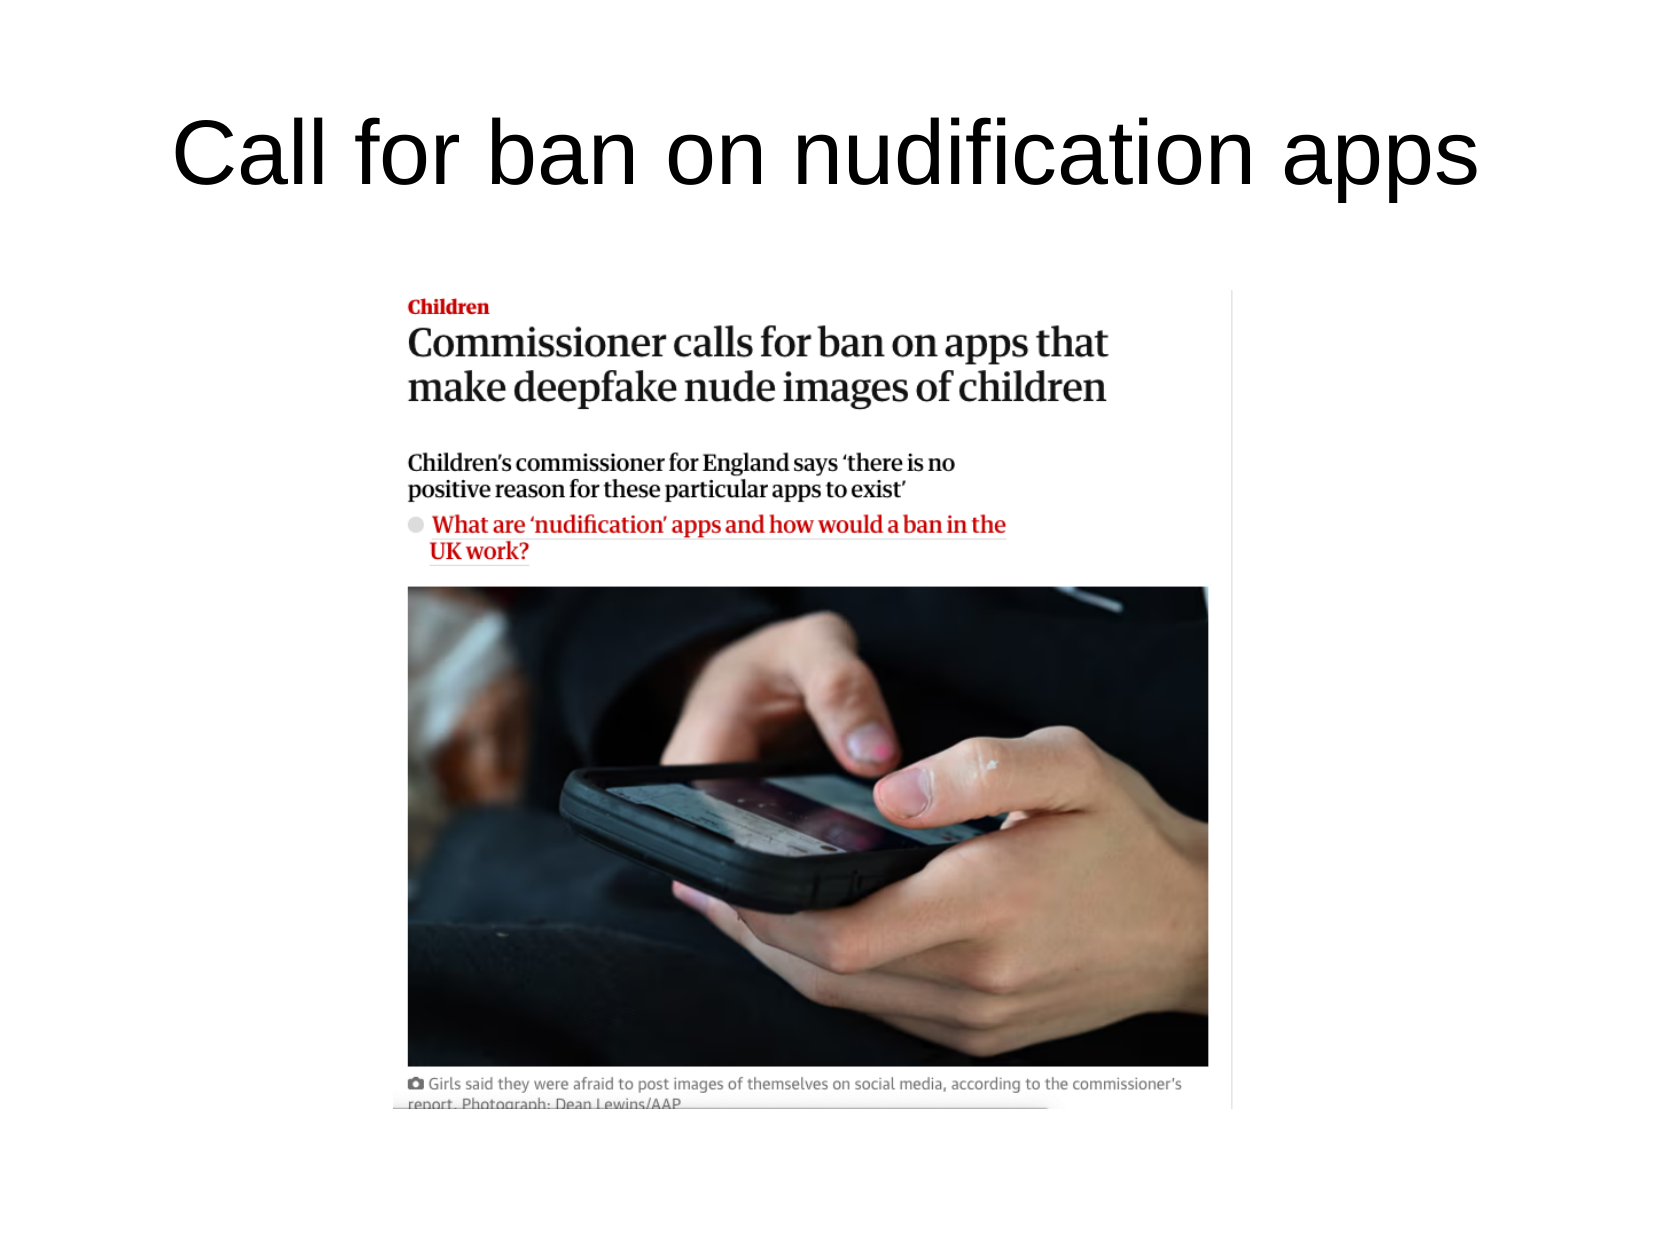

# Call for ban on nudification apps